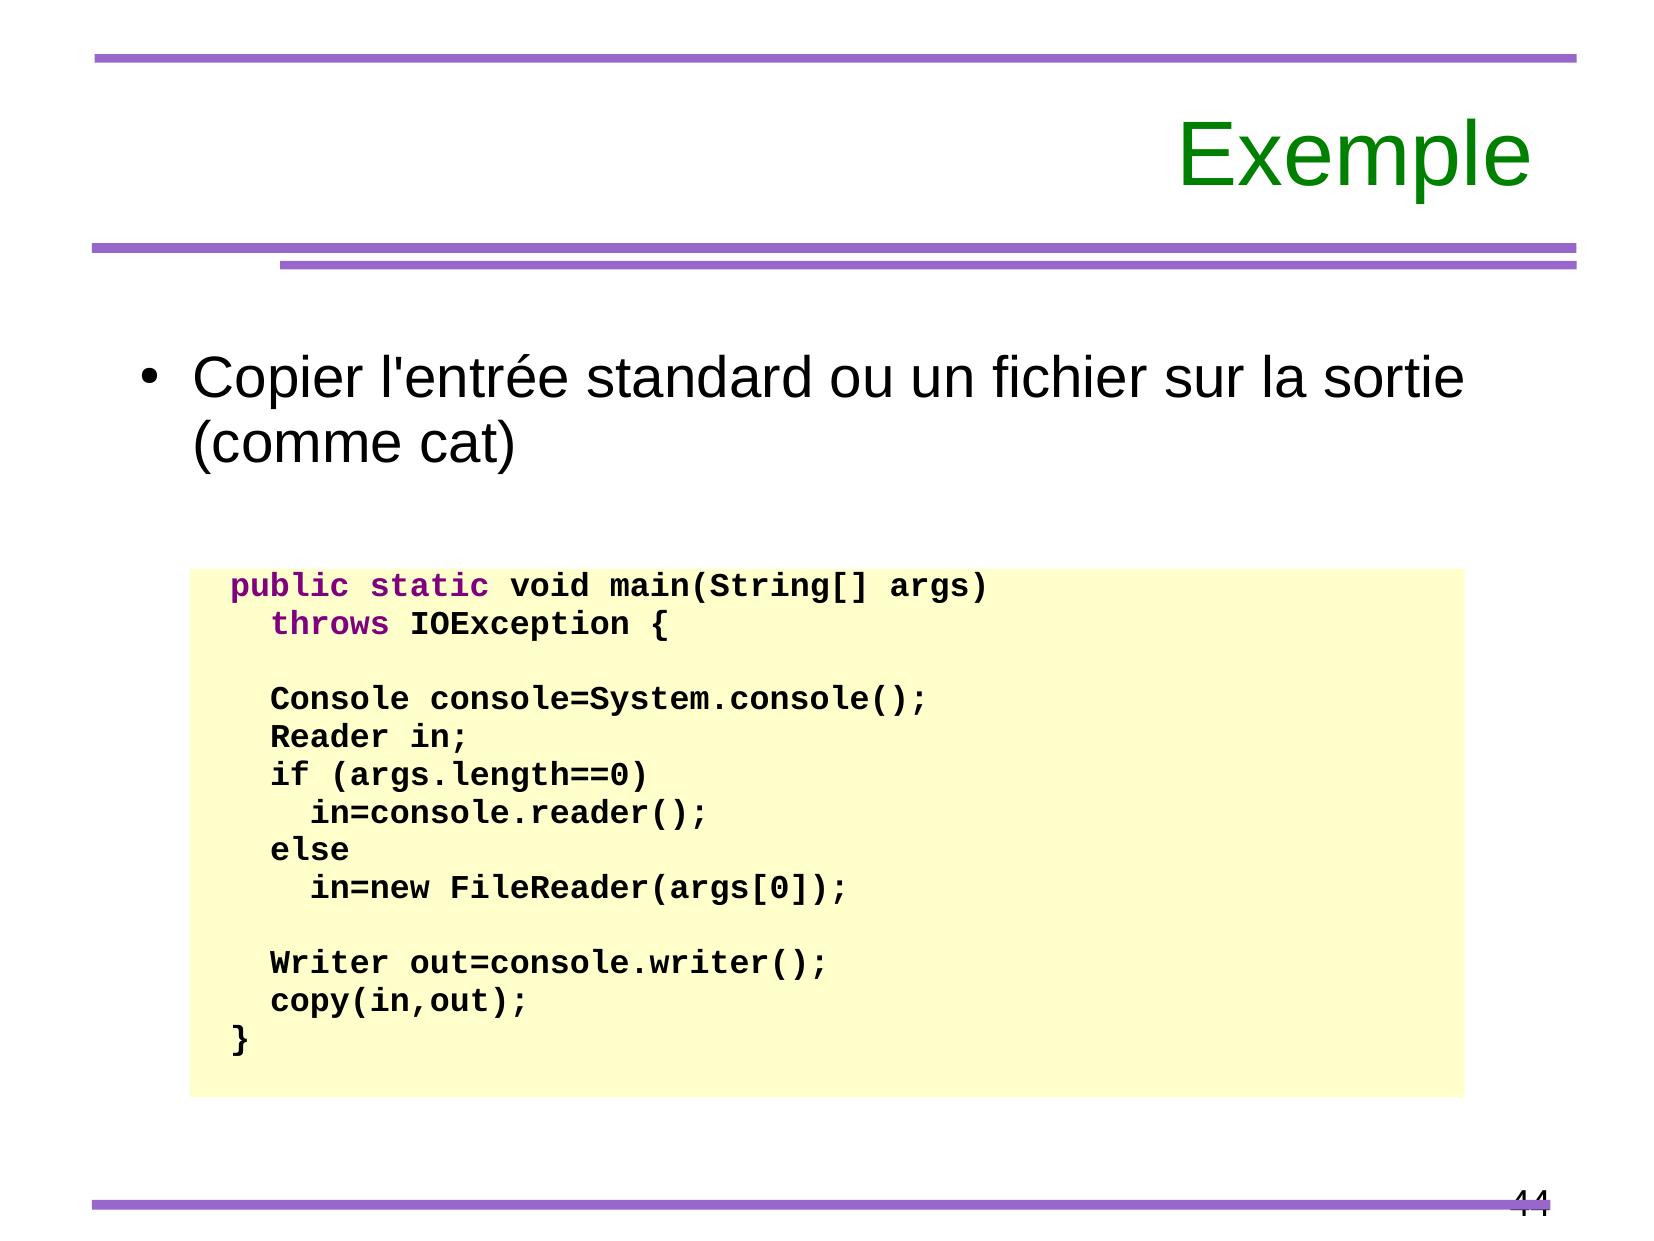

# Exemple
Copier l'entrée standard ou un fichier sur la sortie
(comme cat)
 public static void main(String[] args)
 throws IOException {
 Console console=System.console();
 Reader in;
 if (args.length==0)
 in=console.reader();
 else
 in=new FileReader(args[0]);
 Writer out=console.writer();
 copy(in,out);
 }